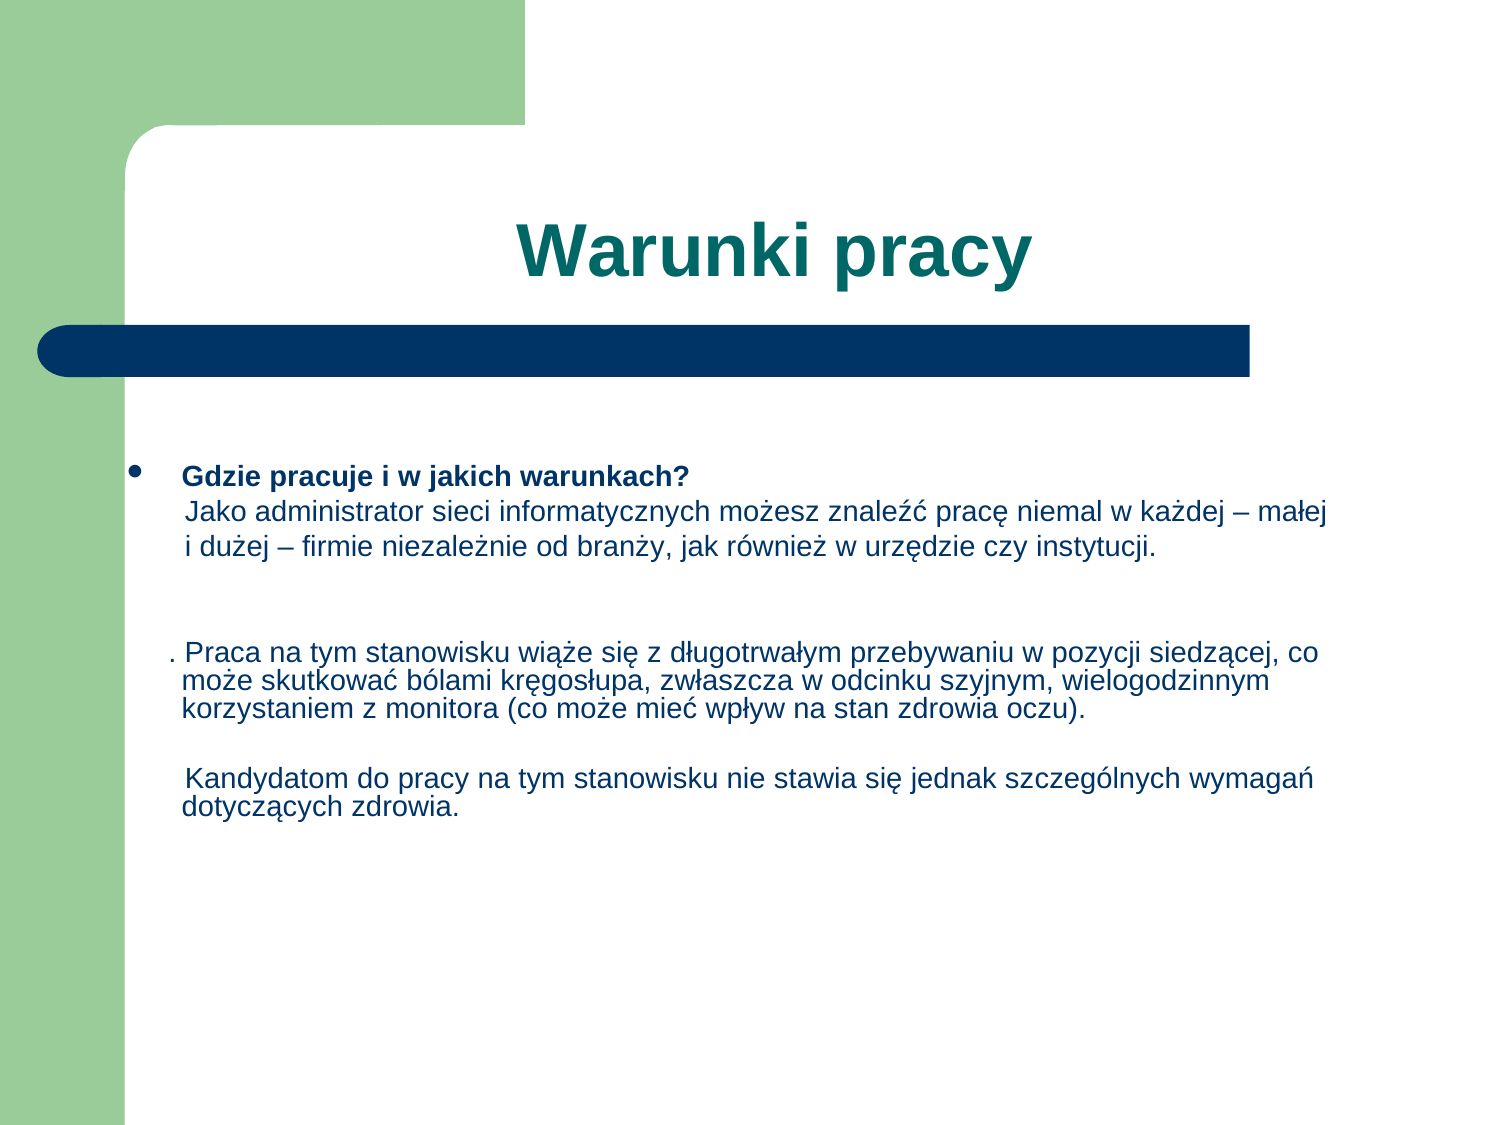

Warunki pracy
# Gdzie pracuje i w jakich warunkach?
 Jako administrator sieci informatycznych możesz znaleźć pracę niemal w każdej – małej
 i dużej – firmie niezależnie od branży, jak również w urzędzie czy instytucji.
 . Praca na tym stanowisku wiąże się z długotrwałym przebywaniu w pozycji siedzącej, co może skutkować bólami kręgosłupa, zwłaszcza w odcinku szyjnym, wielogodzinnym korzystaniem z monitora (co może mieć wpływ na stan zdrowia oczu).
 Kandydatom do pracy na tym stanowisku nie stawia się jednak szczególnych wymagań dotyczących zdrowia.